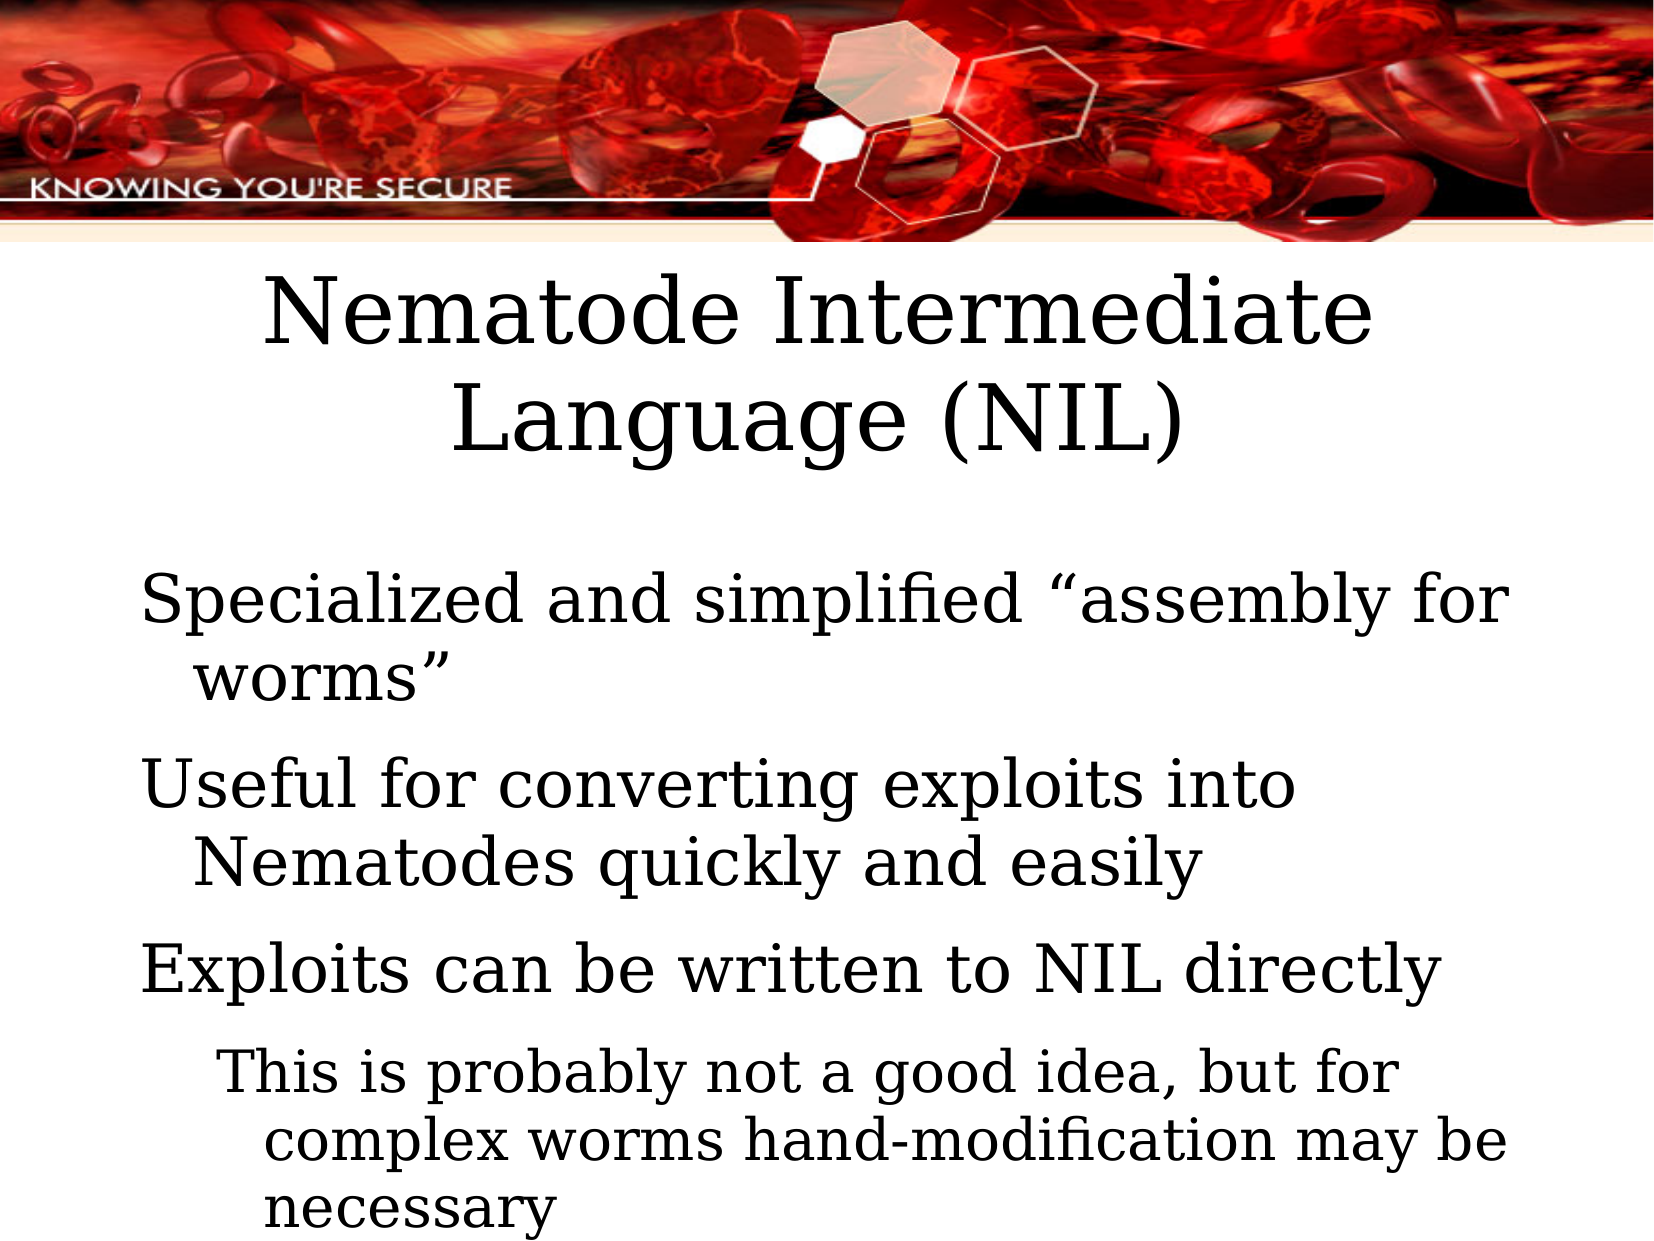

# Nematode Intermediate Language (NIL)
Specialized and simplified “assembly for worms”
Useful for converting exploits into Nematodes quickly and easily
Exploits can be written to NIL directly
This is probably not a good idea, but for complex worms hand-modification may be necessary